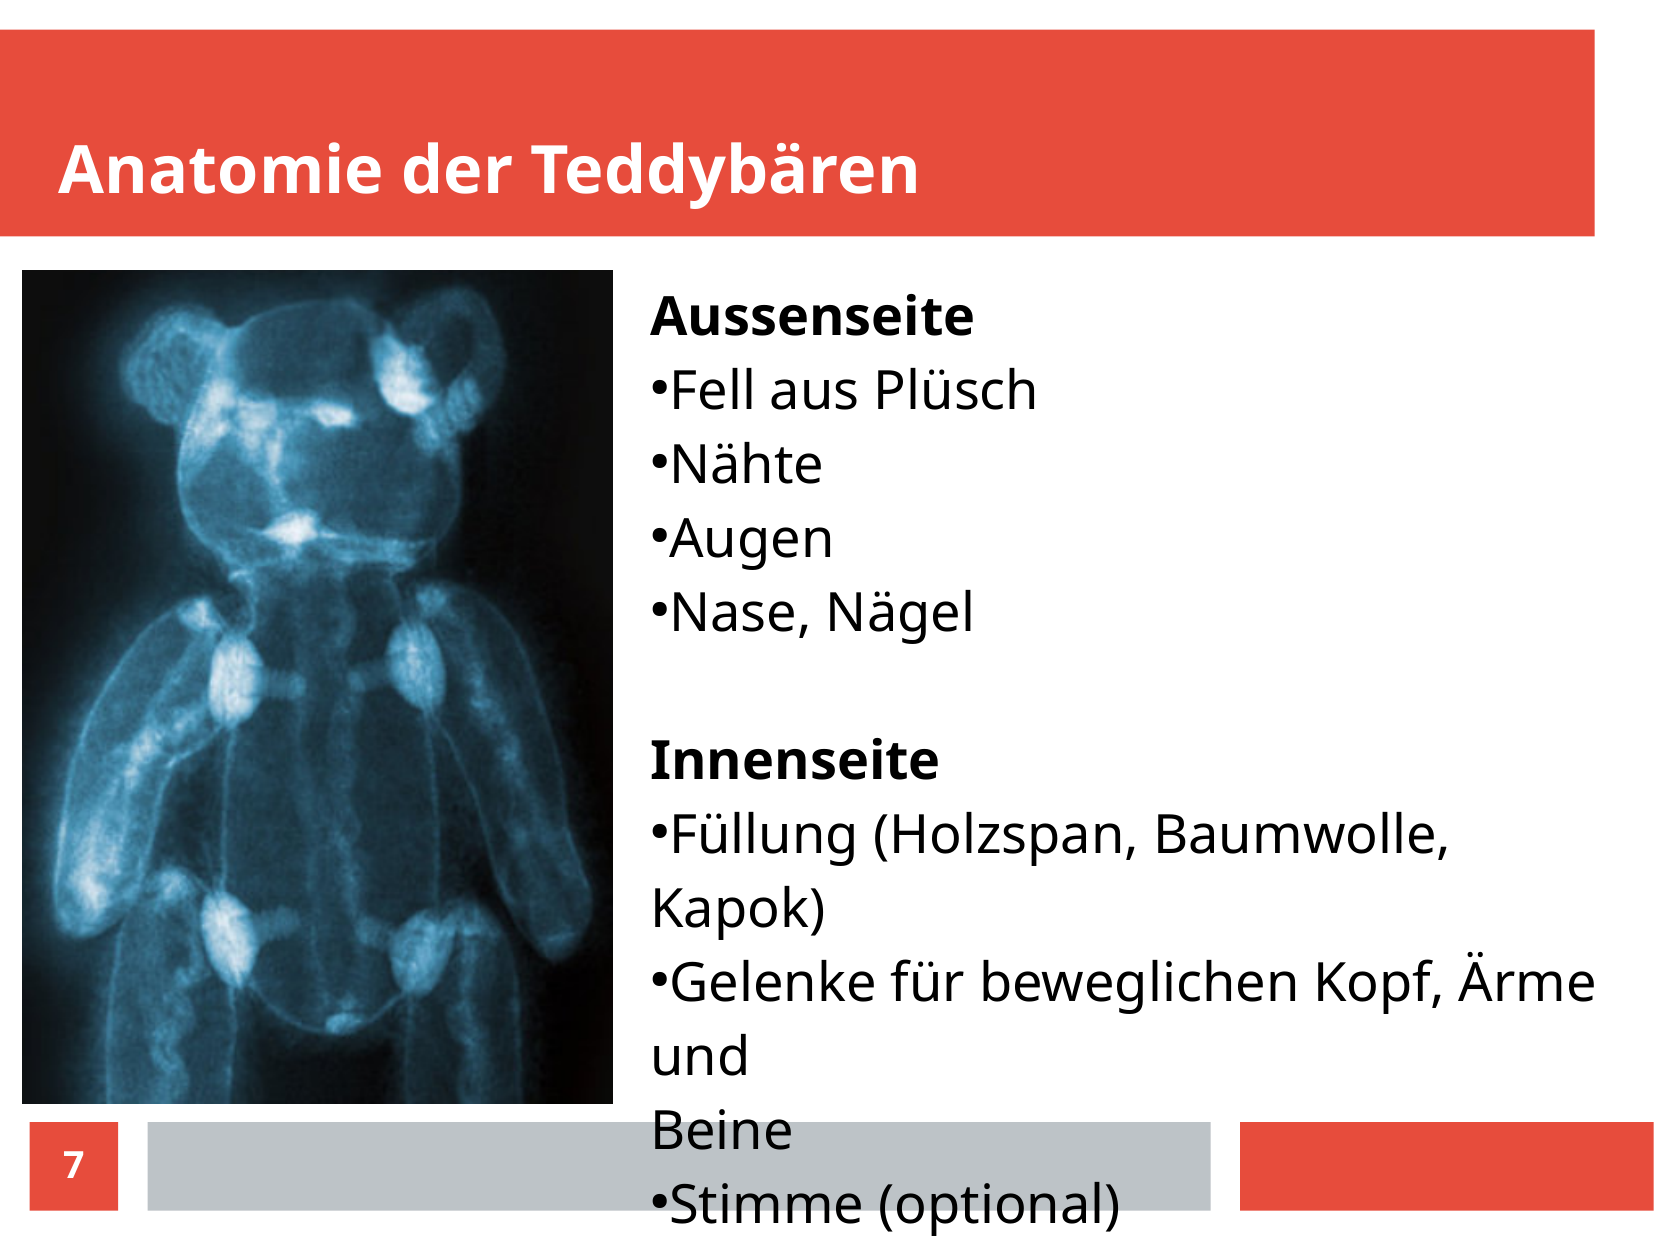

# Anatomie der Teddybären
Aussenseite
Fell aus Plüsch
Nähte
Augen
Nase, Nägel
Innenseite
Füllung (Holzspan, Baumwolle, Kapok)
Gelenke für beweglichen Kopf, Ärme und
Beine
Stimme (optional)